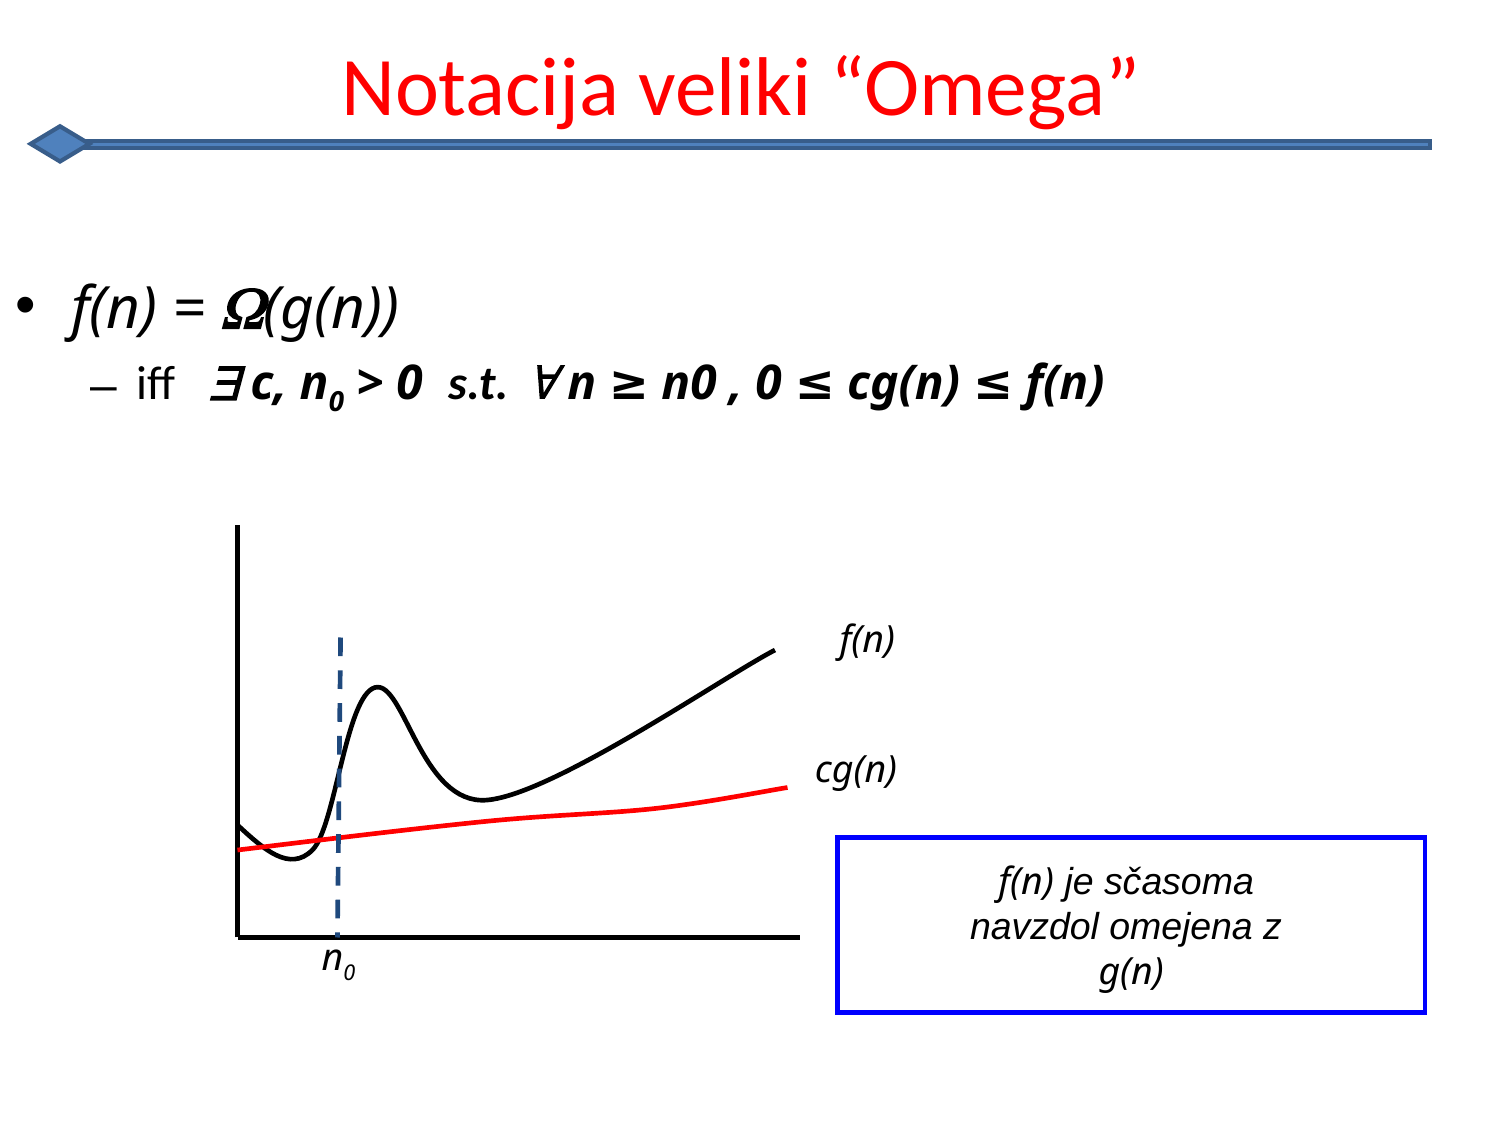

# Notacija veliki “Omega”
f(n) = (g(n))
iff  c, n0 > 0 s.t.  n ≥ n0 , 0 ≤ cg(n) ≤ f(n)
f(n)
cg(n)
f(n) je sčasoma
navzdol omejena z
g(n)
n0